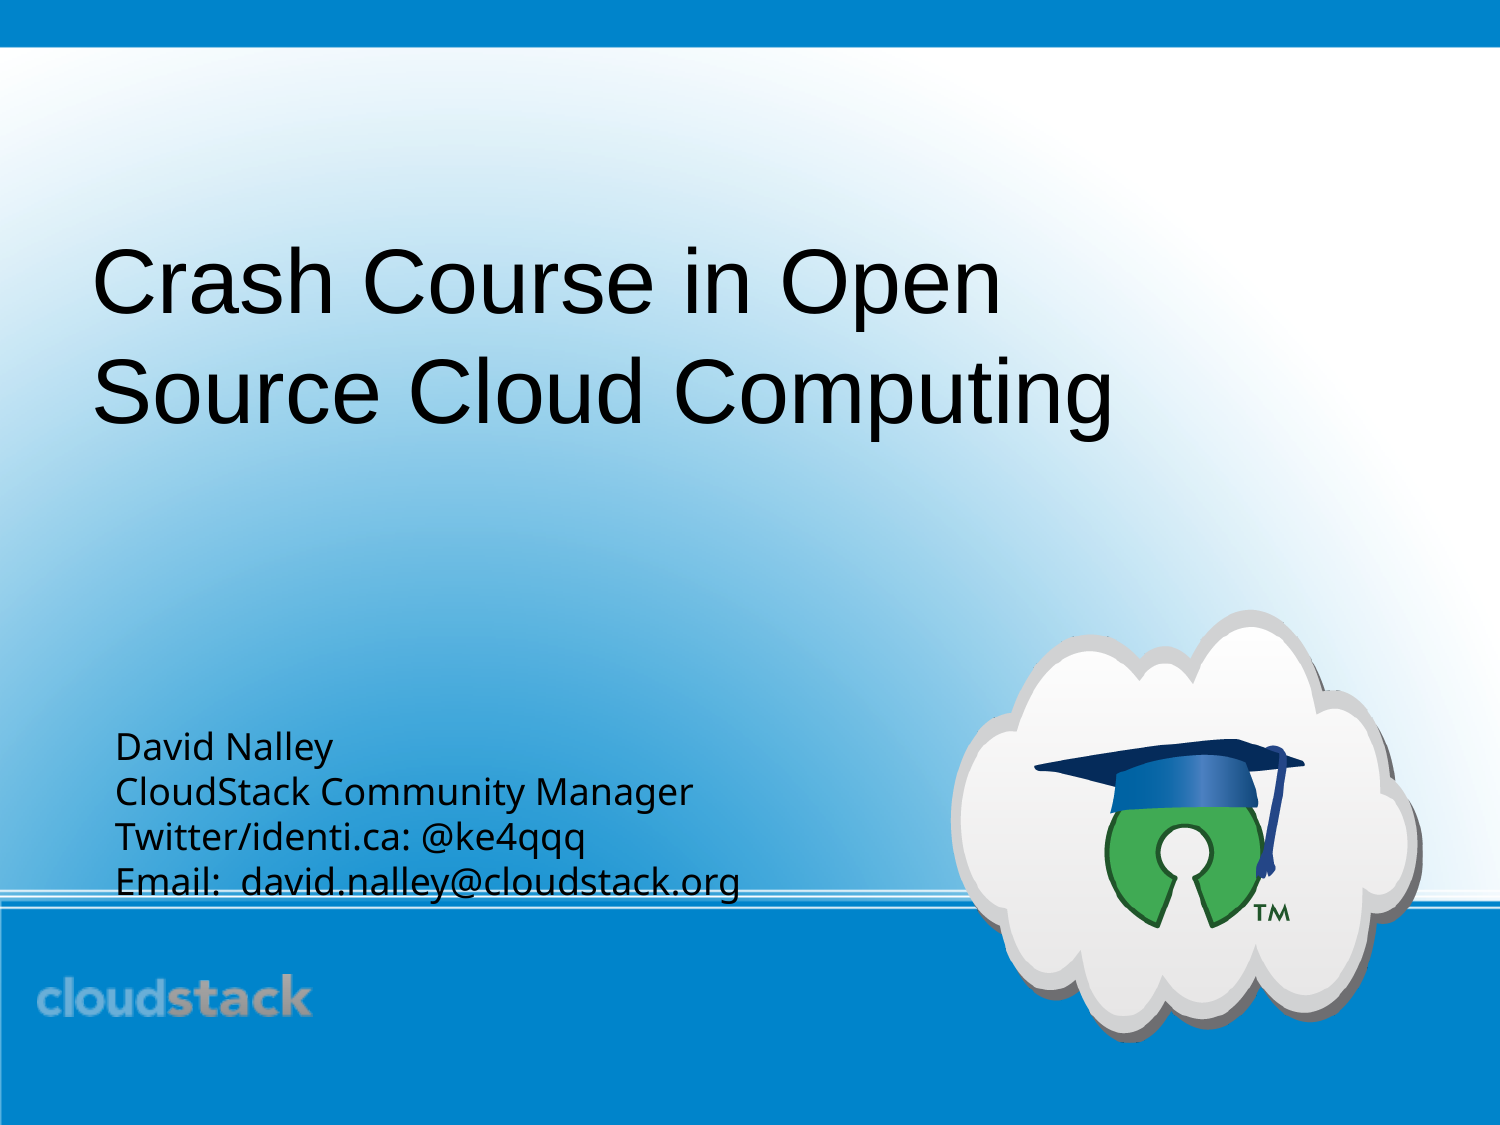

# Crash Course in Open Source Cloud Computing
David Nalley
CloudStack Community Manager
Twitter/identi.ca: @ke4qqq
Email: david.nalley@cloudstack.org